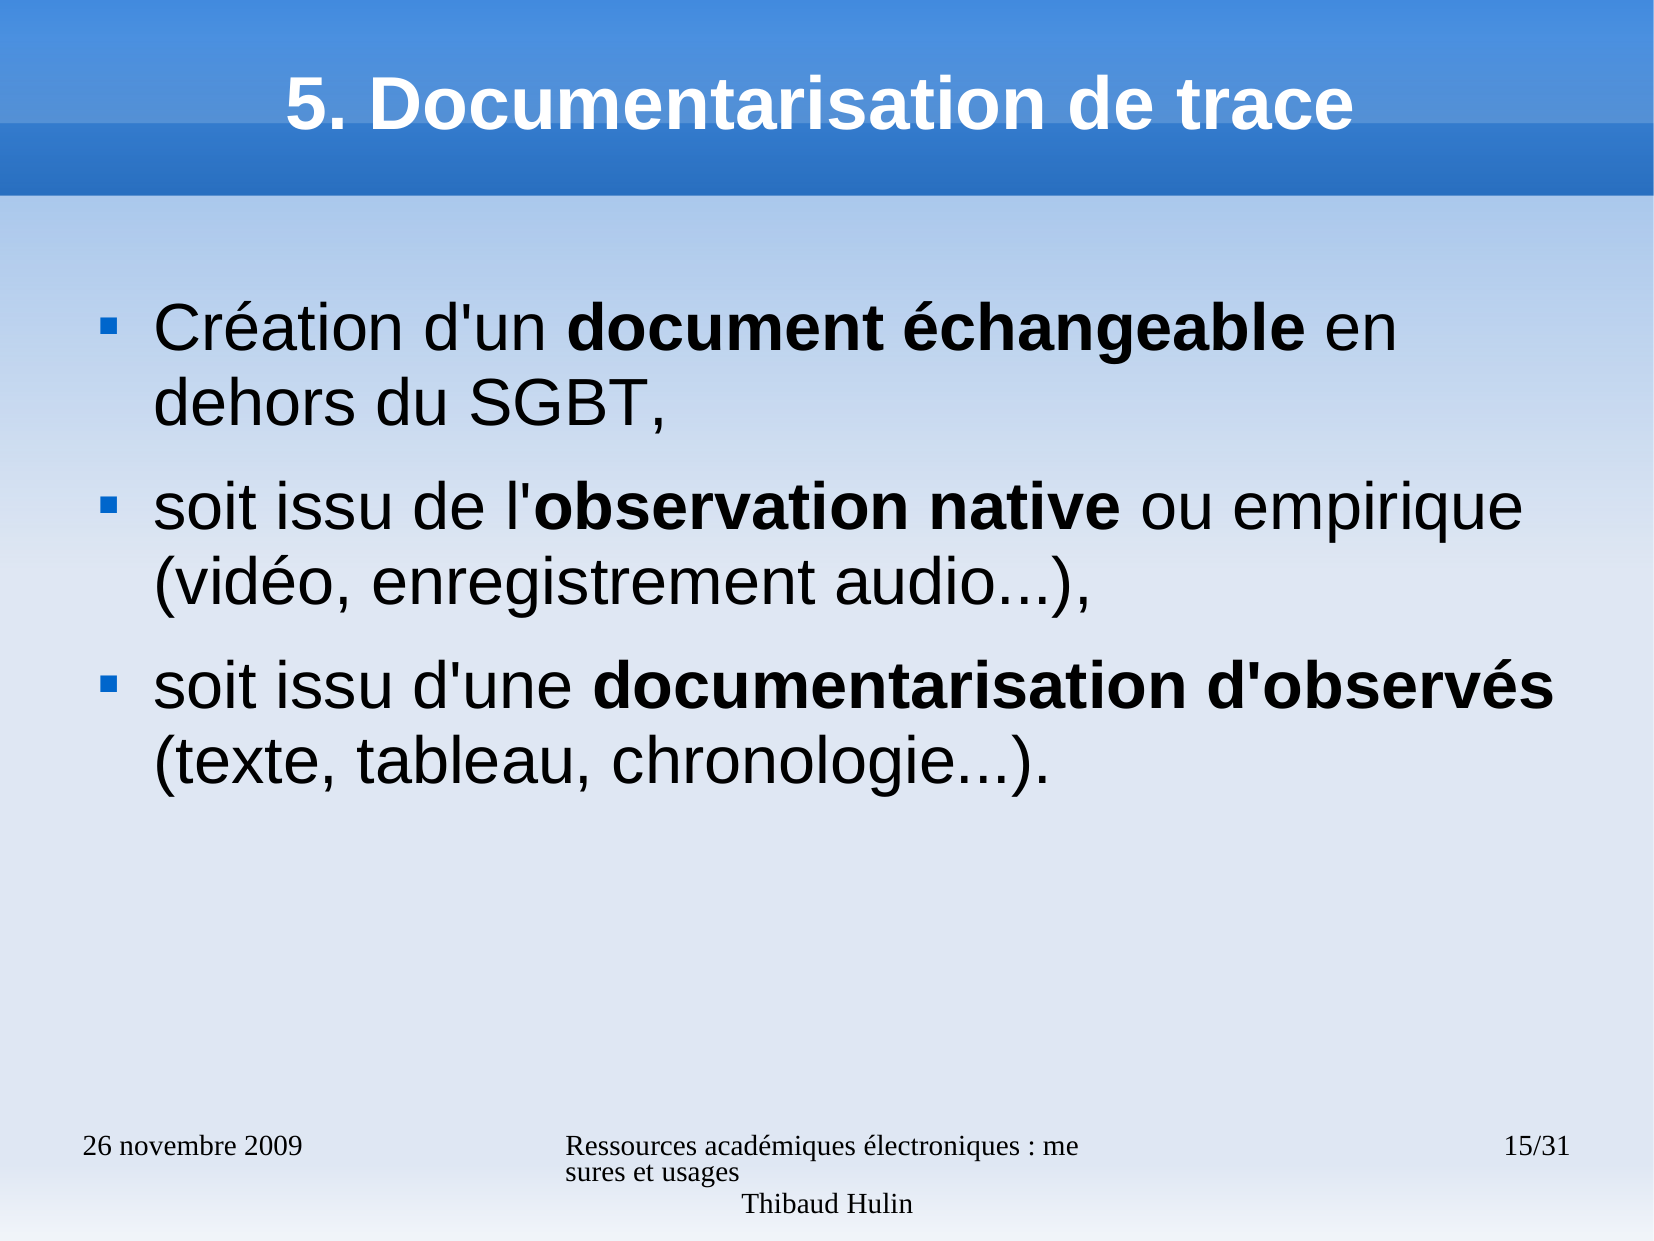

# 5. Documentarisation de trace
Création d'un document échangeable en dehors du SGBT,
soit issu de l'observation native ou empirique (vidéo, enregistrement audio...),
soit issu d'une documentarisation d'observés (texte, tableau, chronologie...).
26 novembre 2009
Ressources académiques électroniques : mesures et usages
15